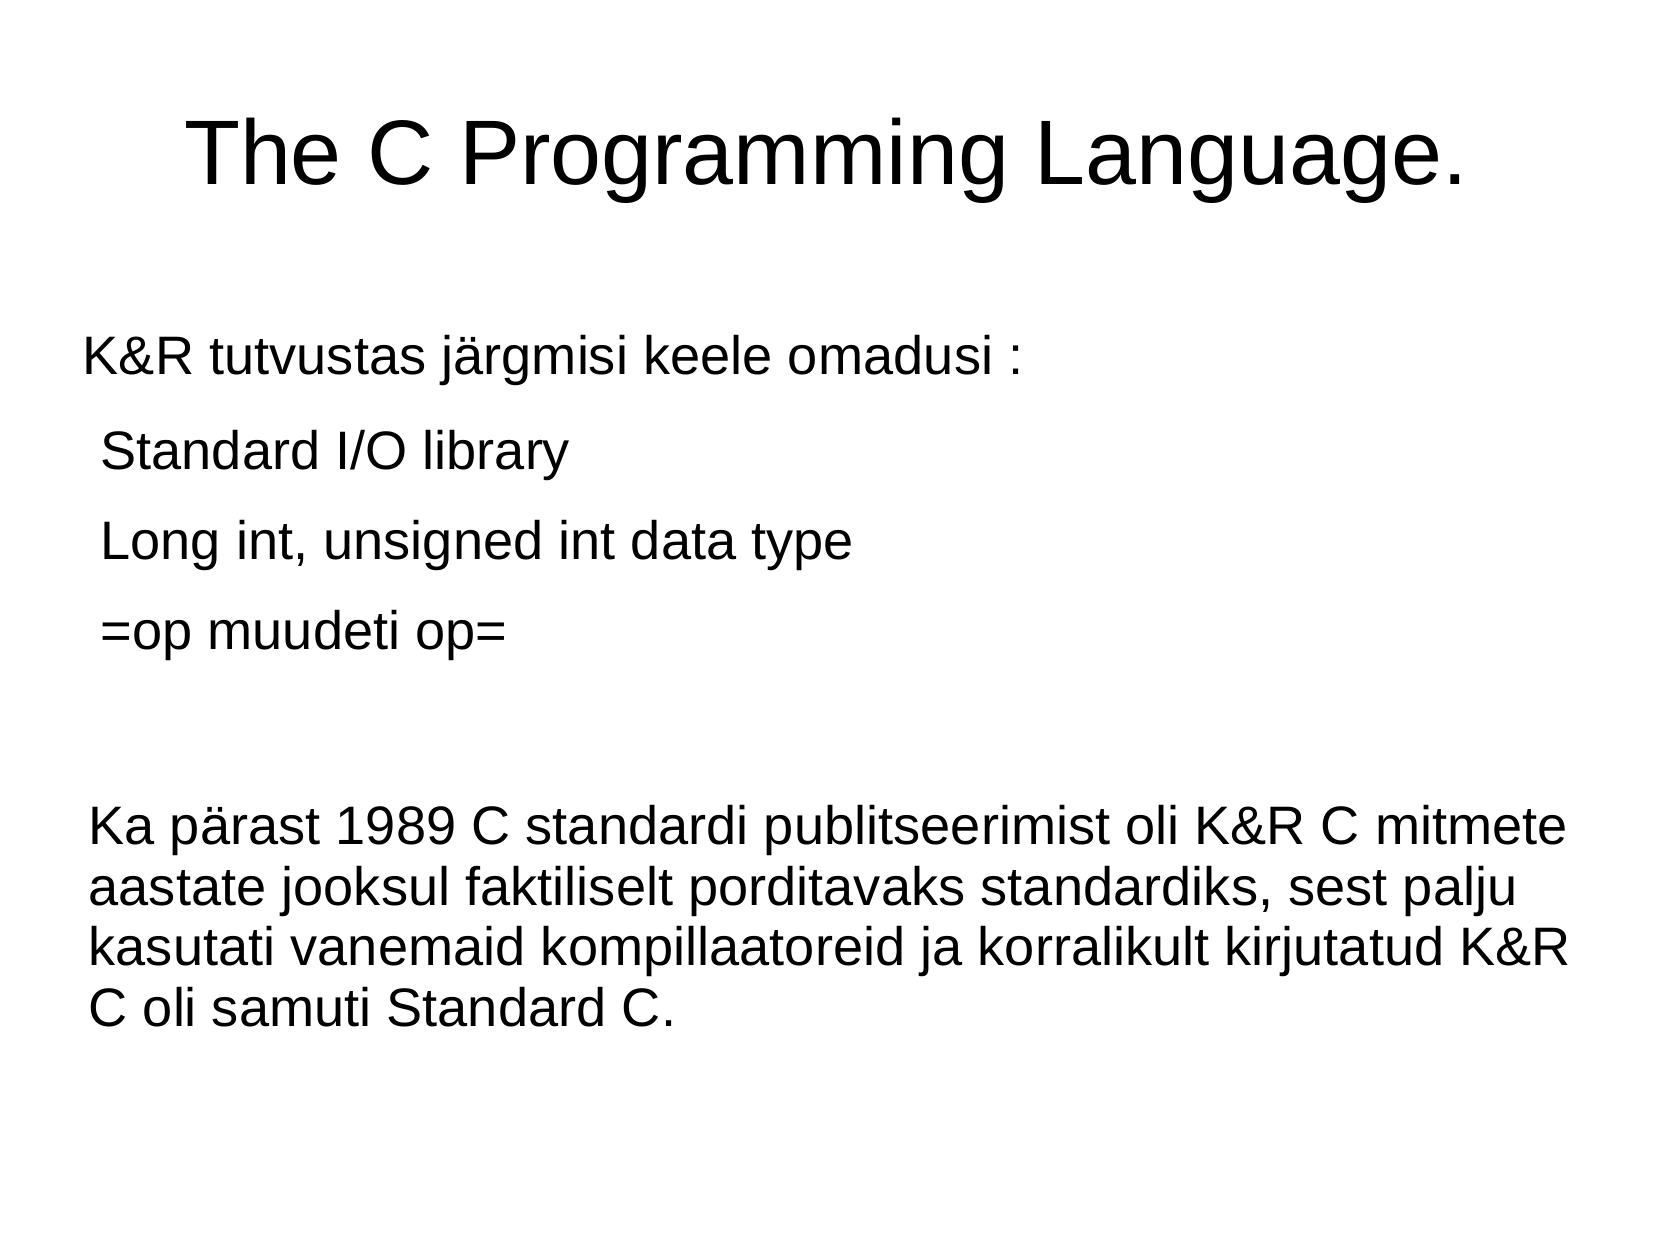

# The C Programming Language.
K&R tutvustas järgmisi keele omadusi :
Standard I/O library
Long int, unsigned int data type
=op muudeti op=
Ka pärast 1989 C standardi publitseerimist oli K&R C mitmete aastate jooksul faktiliselt porditavaks standardiks, sest palju kasutati vanemaid kompillaatoreid ja korralikult kirjutatud K&R C oli samuti Standard C.